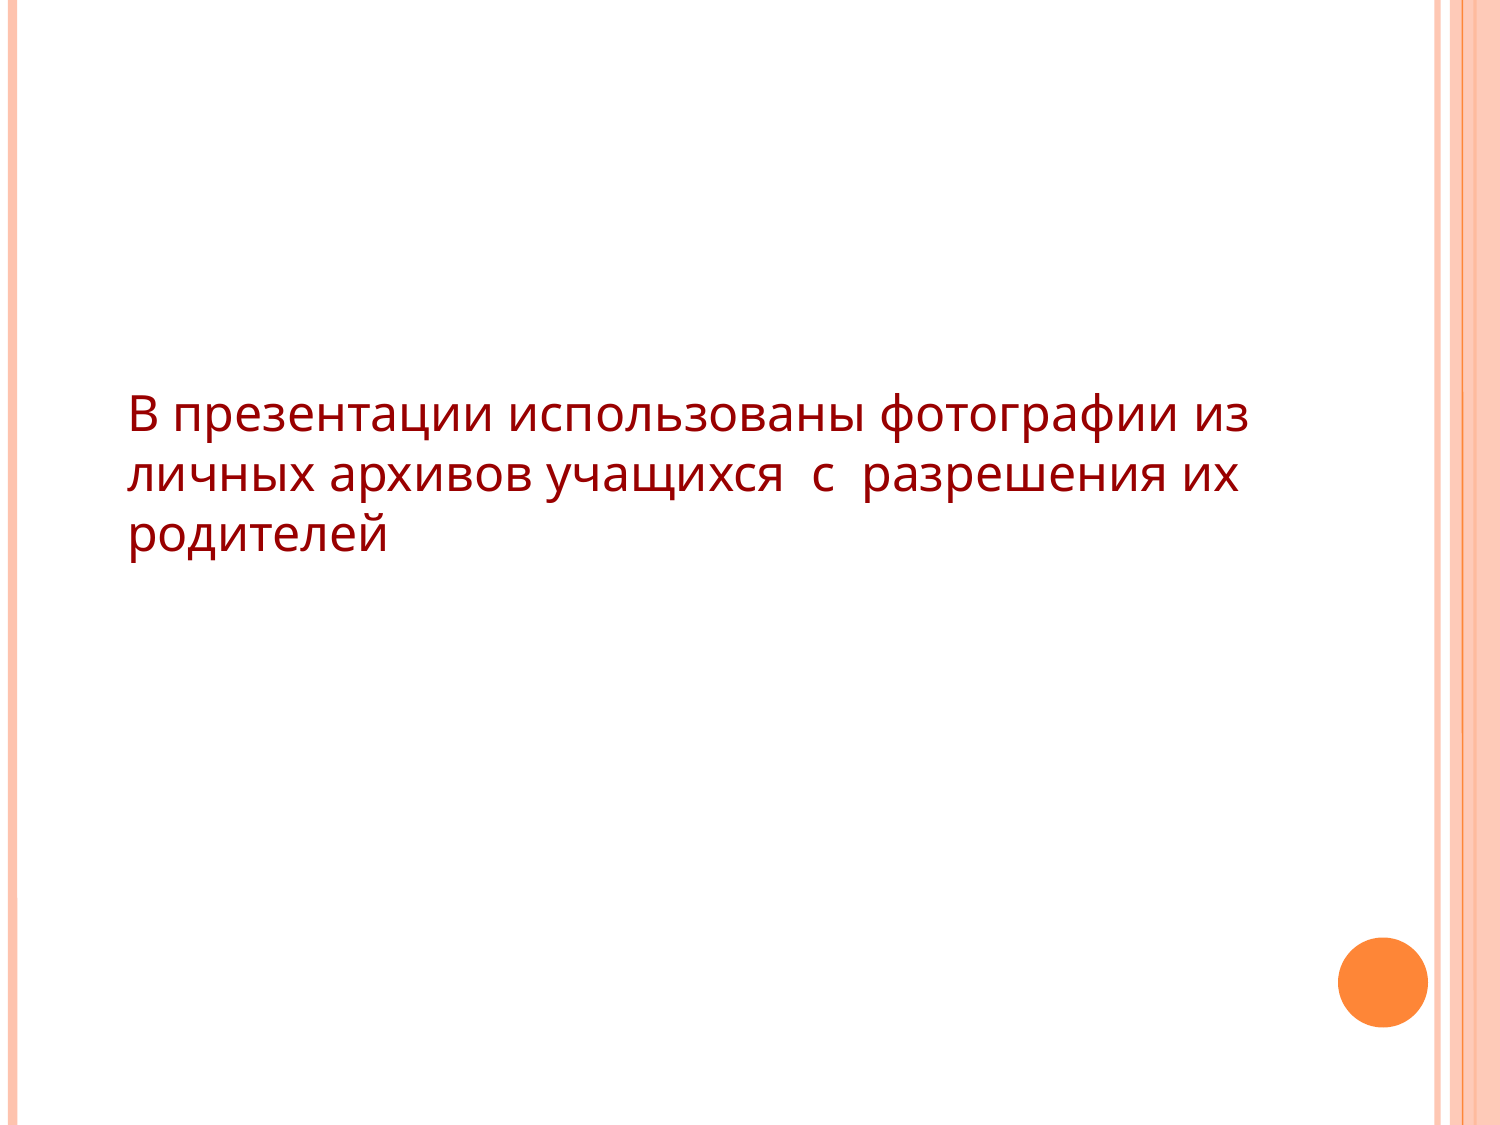

В презентации использованы фотографии из личных архивов учащихся с разрешения их родителей